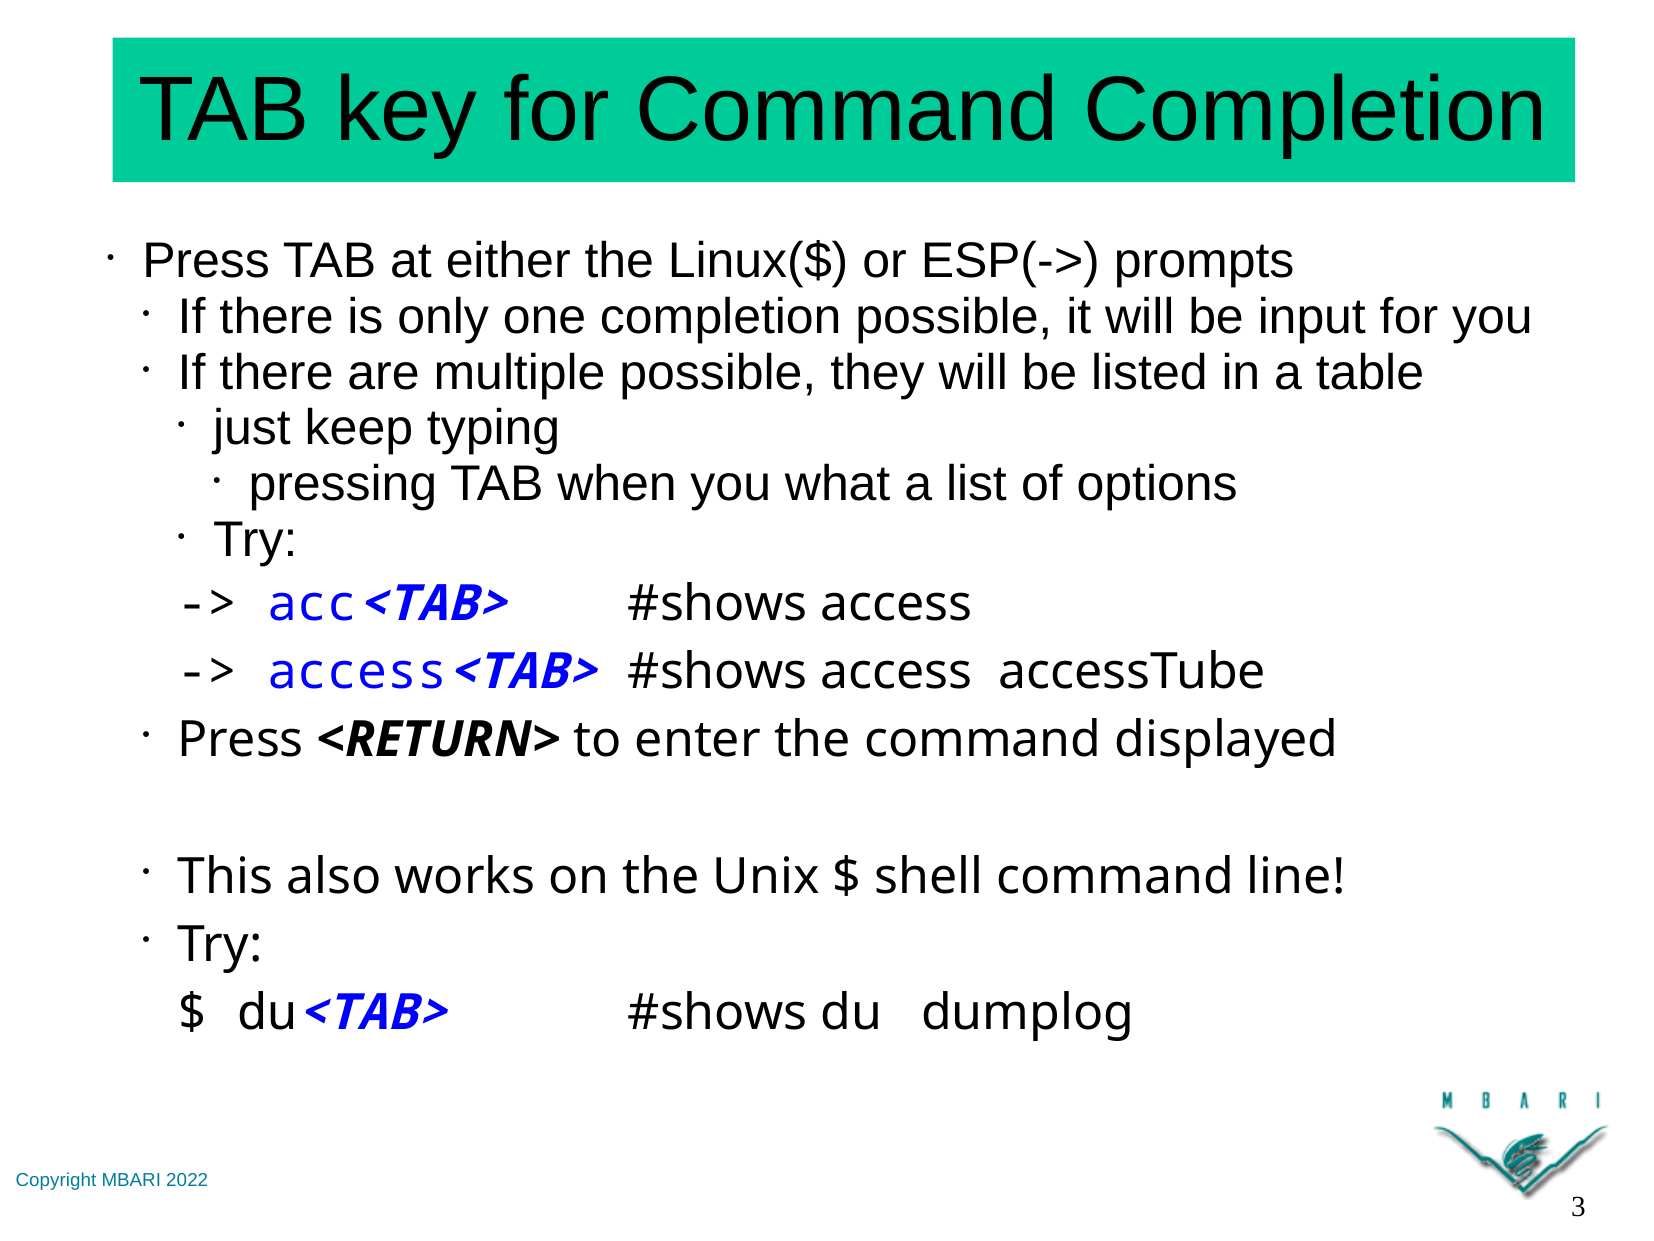

# TAB key for Command Completion
Press TAB at either the Linux($) or ESP(->) prompts
If there is only one completion possible, it will be input for you
If there are multiple possible, they will be listed in a table
just keep typing
pressing TAB when you what a list of options
Try:
-> acc<TAB> 		#shows access
-> access<TAB>	#shows access accessTube
Press <RETURN> to enter the command displayed
This also works on the Unix $ shell command line!
Try:
$ du<TAB> 		#shows du dumplog